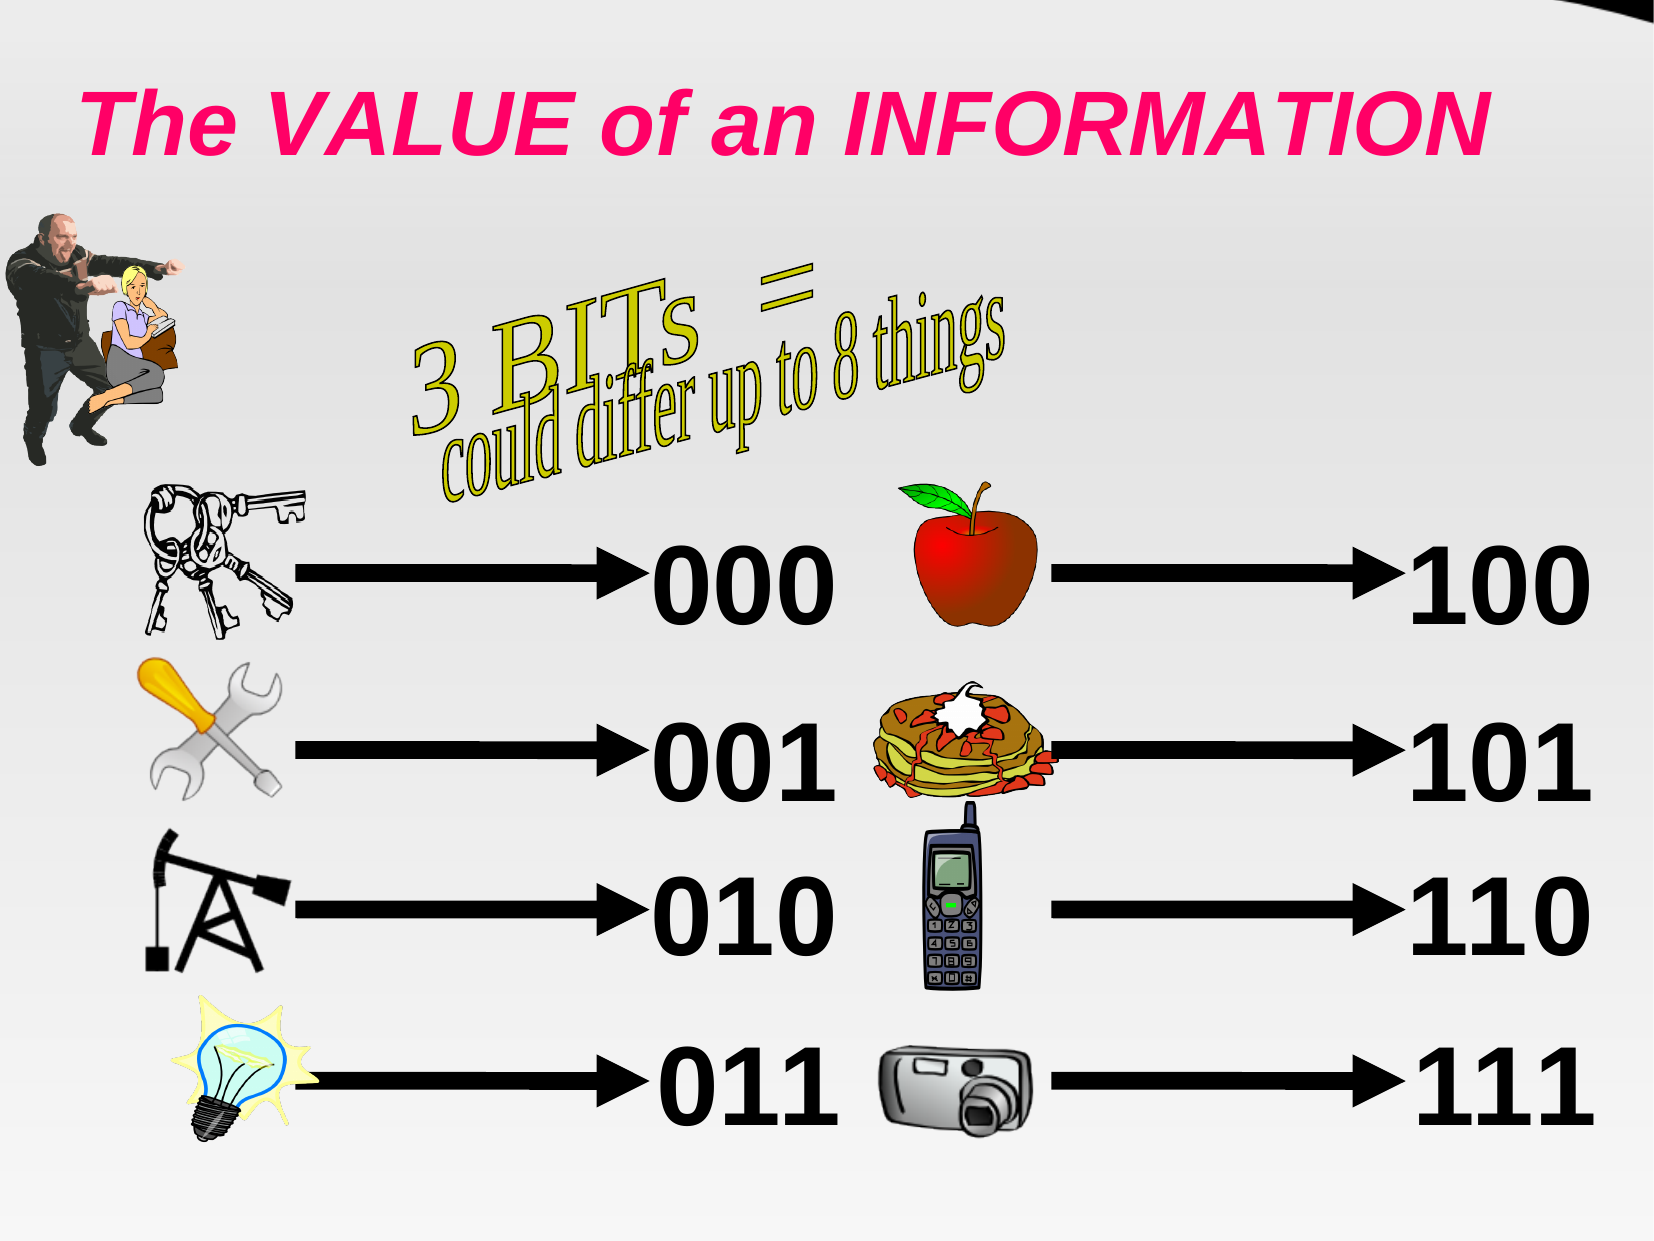

# The VALUE of an INFORMATION
3 BITs =
could differ up to 8 things
000
100
001
101
010
110
011
111